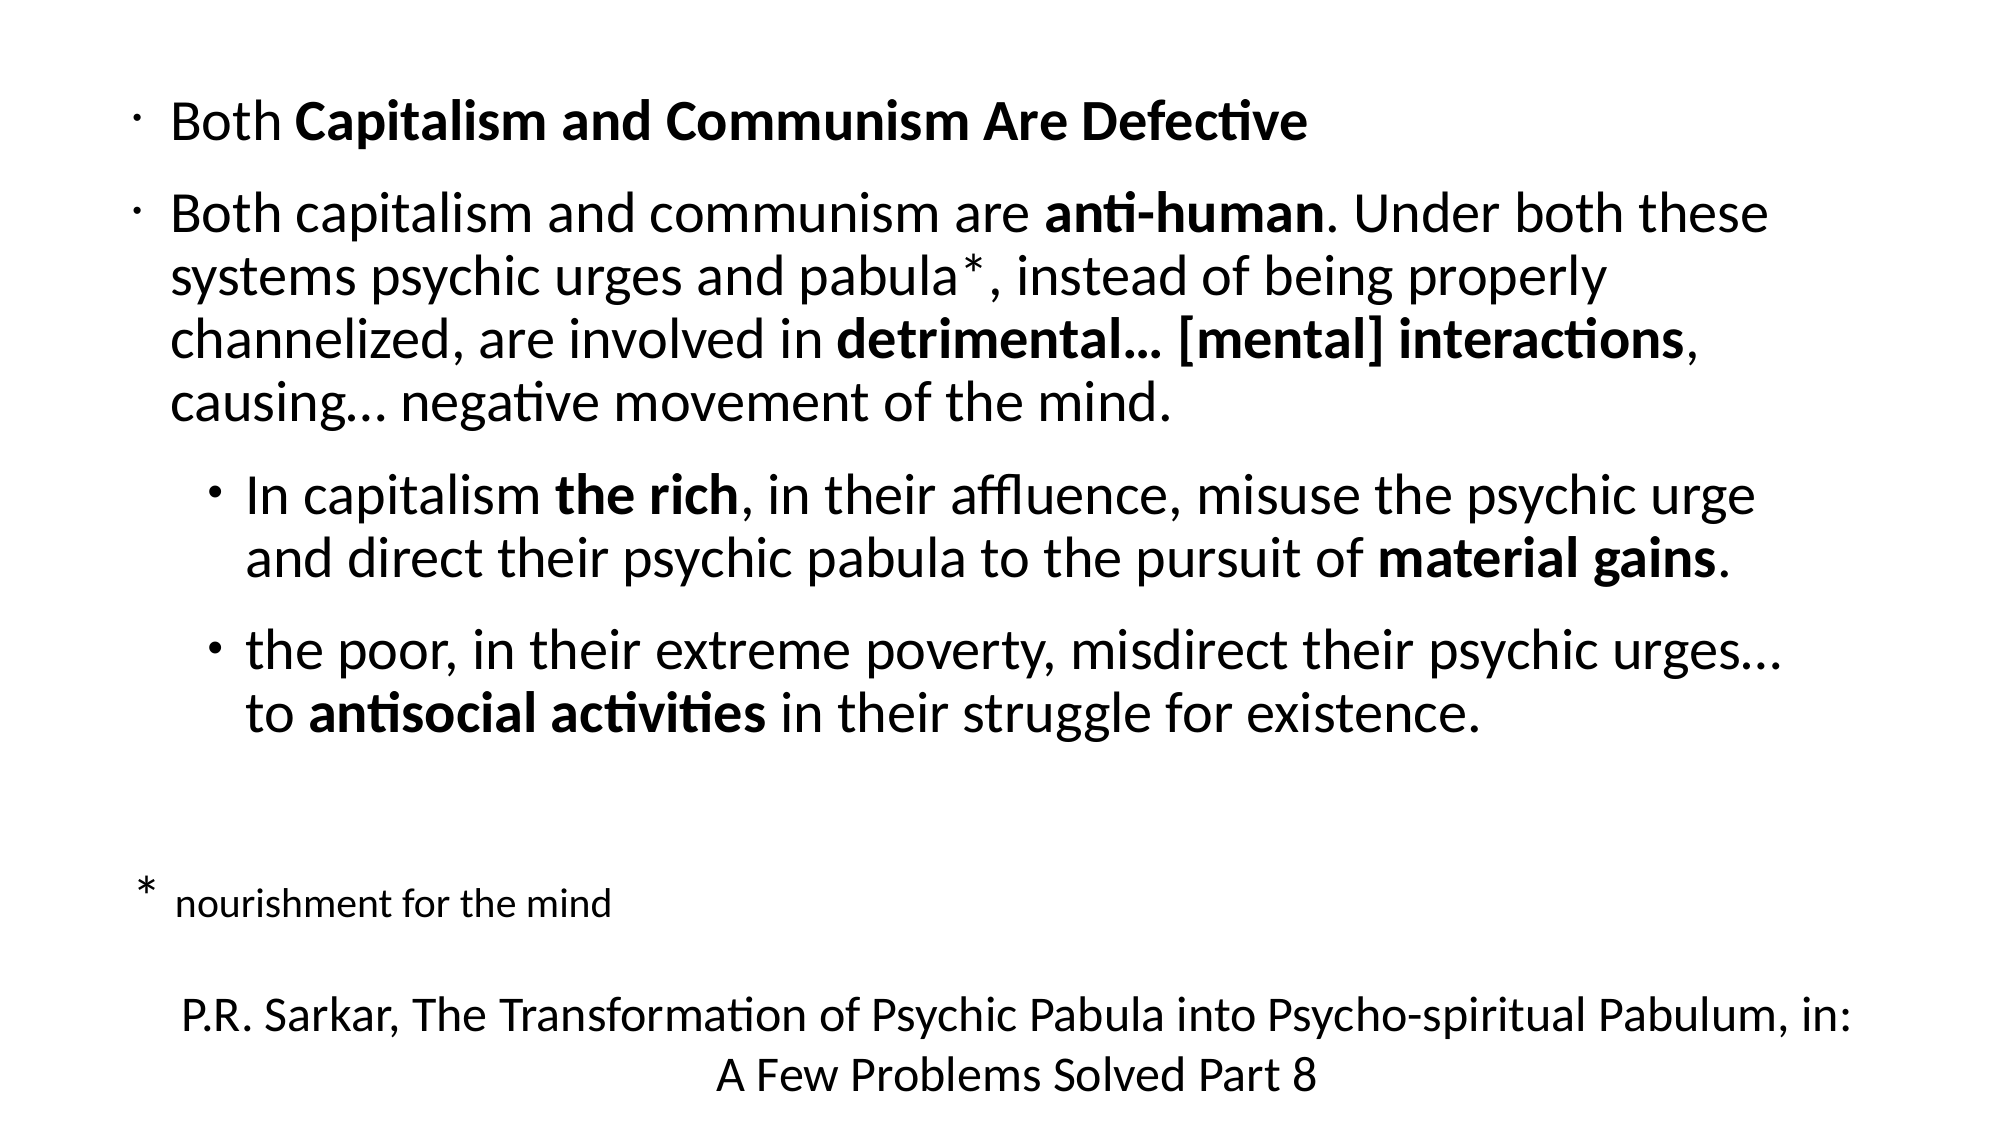

# Both Capitalism and Communism Are Defective
Both capitalism and communism are anti-human. Under both these systems psychic urges and pabula*, instead of being properly channelized, are involved in detrimental… [mental] interactions, causing… negative movement of the mind.
In capitalism the rich, in their affluence, misuse the psychic urge and direct their psychic pabula to the pursuit of material gains.
the poor, in their extreme poverty, misdirect their psychic urges… to antisocial activities in their struggle for existence.
* nourishment for the mind
P.R. Sarkar, The Transformation of Psychic Pabula into Psycho-spiritual Pabulum, in:
A Few Problems Solved Part 8